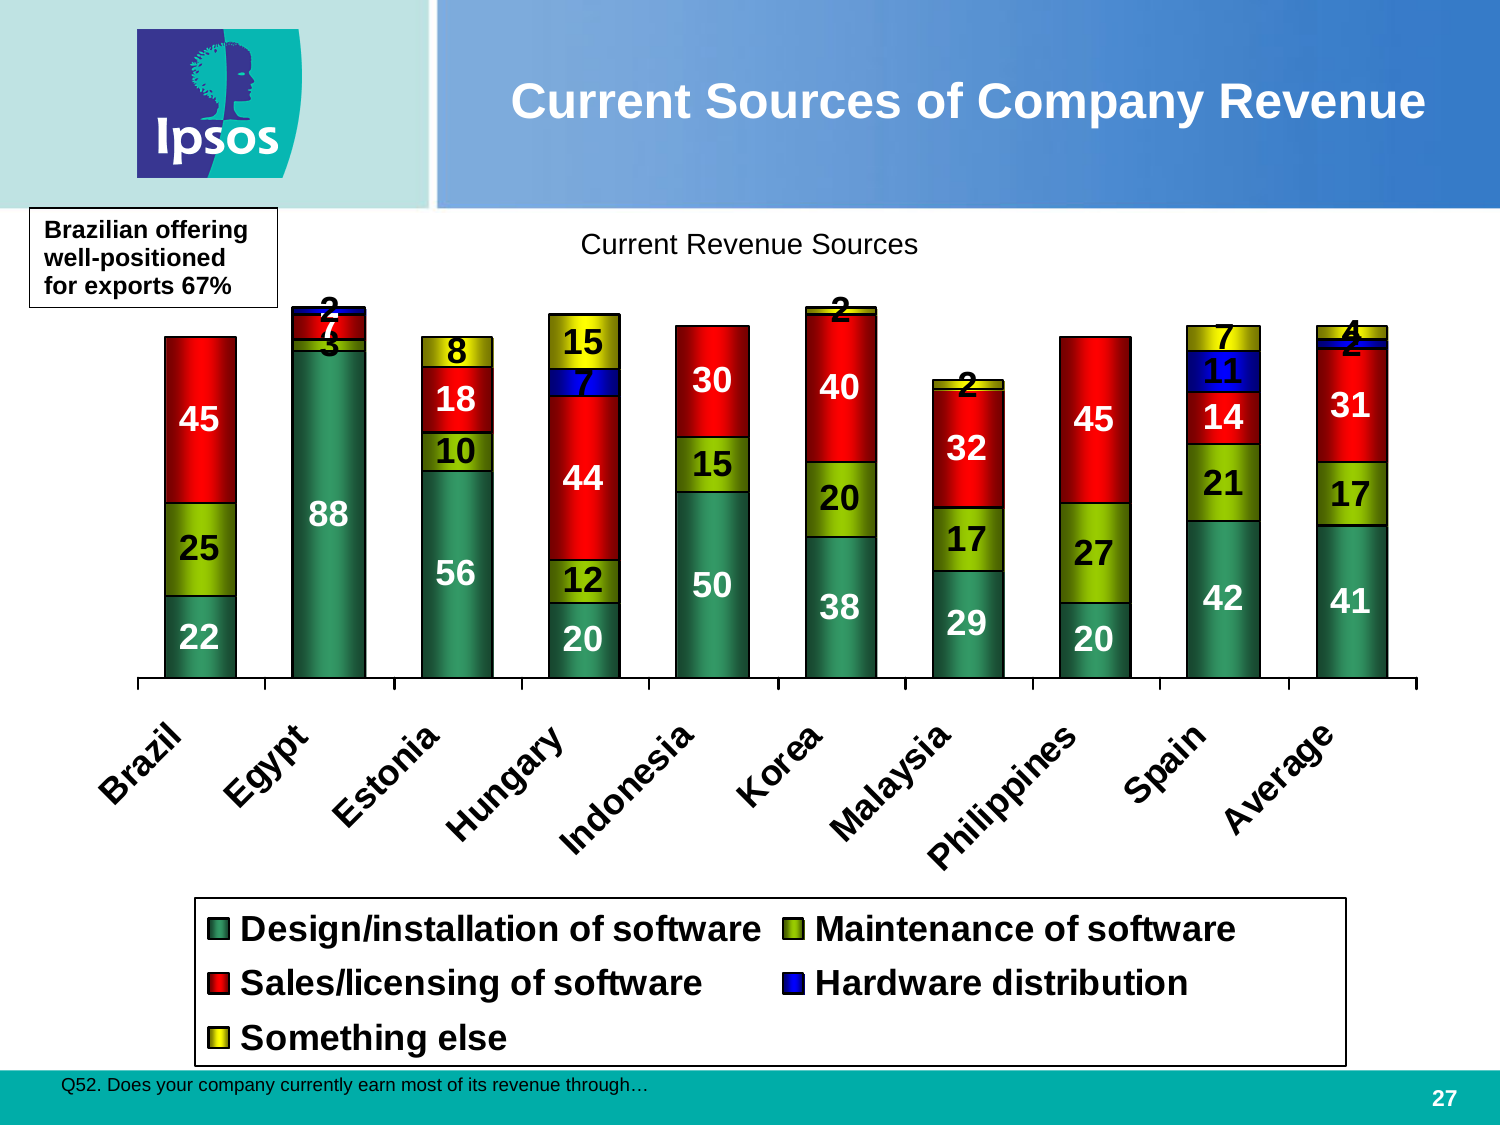

# Current Sources of Company Revenue
Brazilian offering well-positioned for exports 67%
Current Revenue Sources
 Q52. Does your company currently earn most of its revenue through…